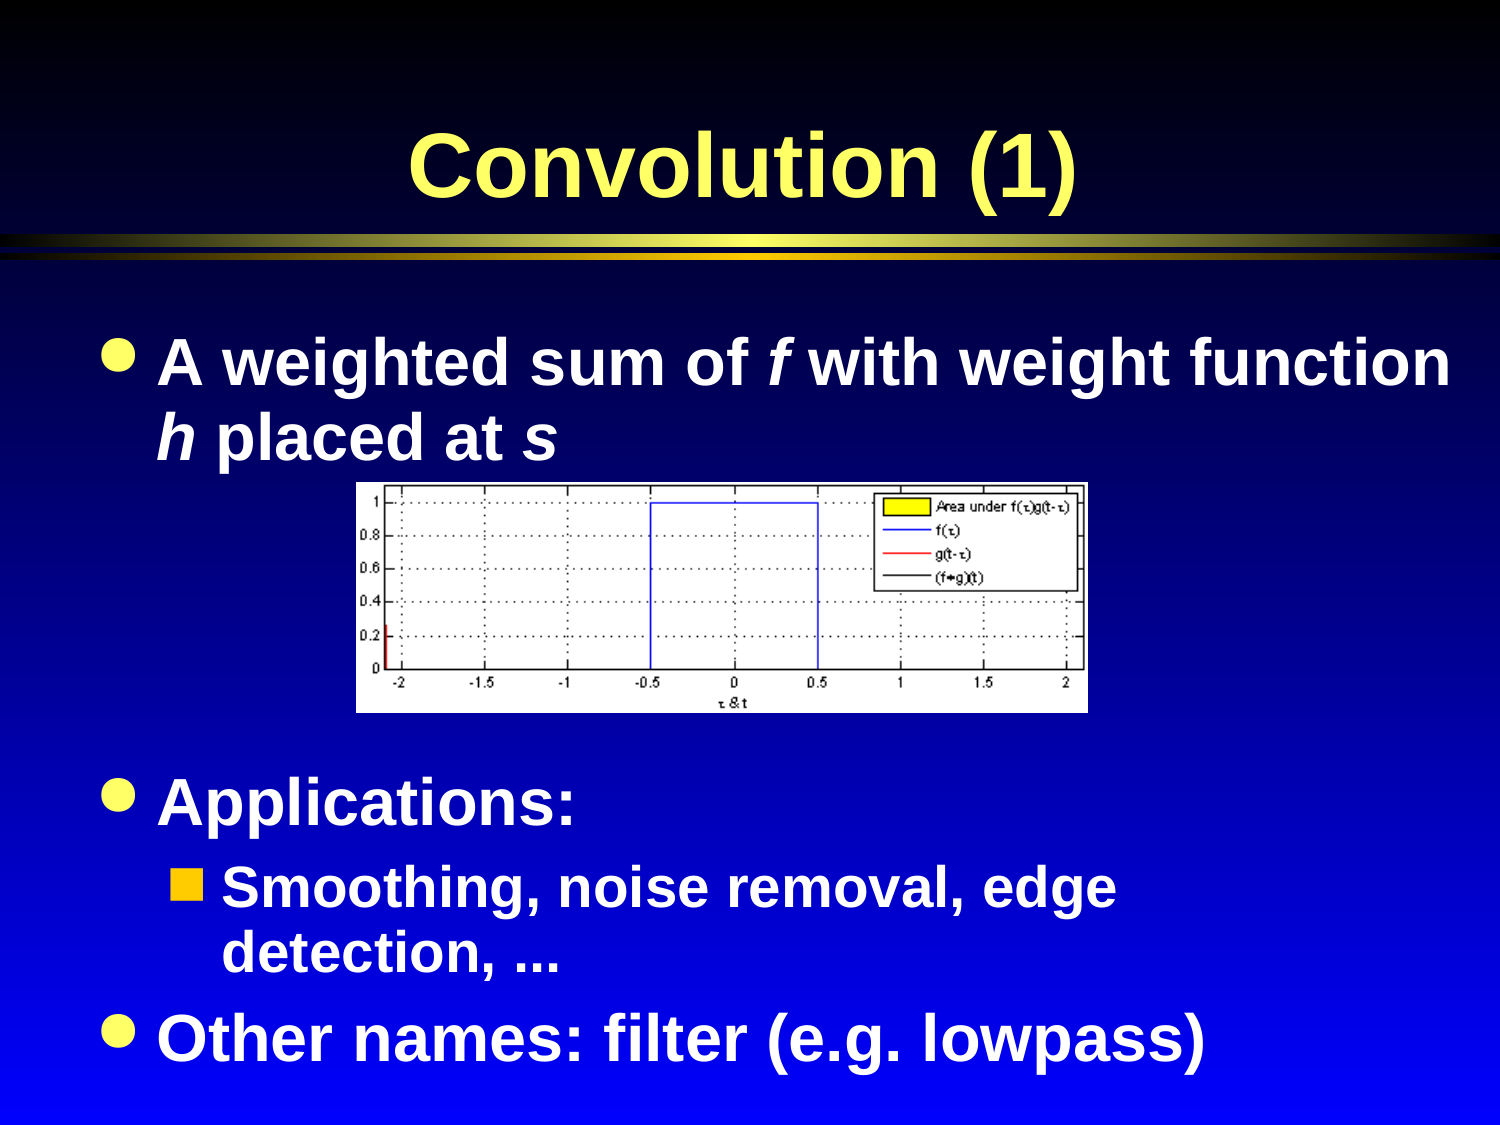

# Convolution (1)
A weighted sum of f with weight function h placed at s
Applications:
Smoothing, noise removal, edge detection, ...
Other names: filter (e.g. lowpass)